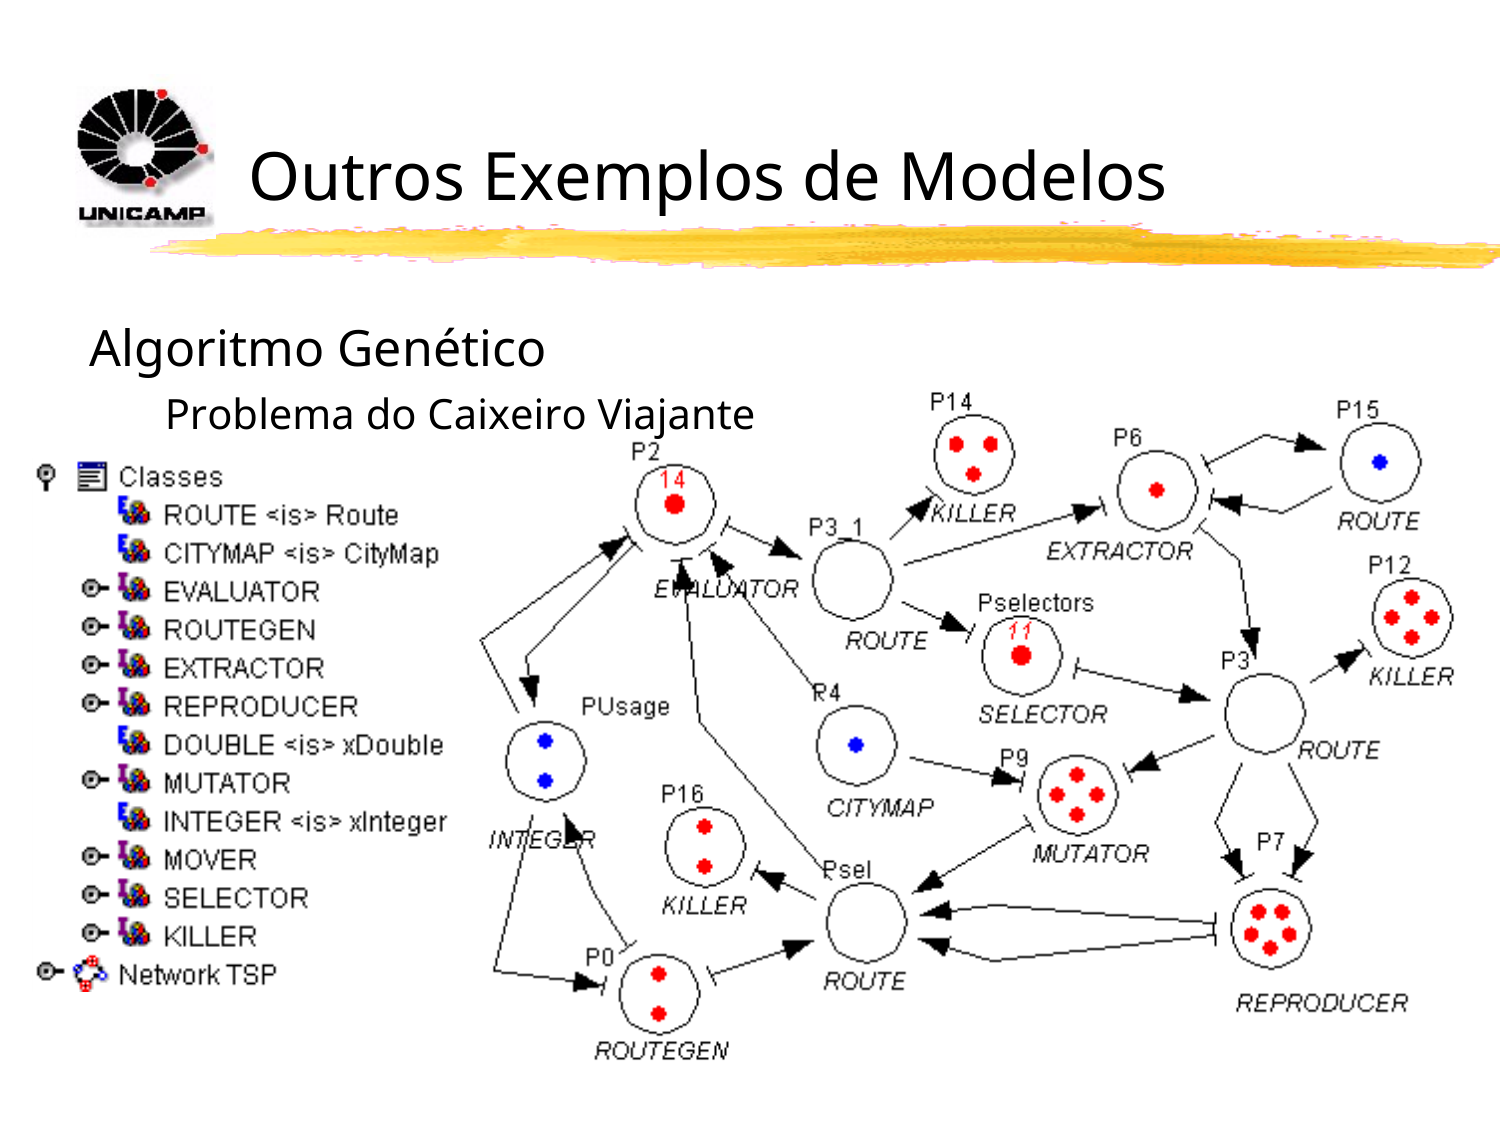

# Outros Exemplos de Modelos
Algoritmo Genético
Problema do Caixeiro Viajante